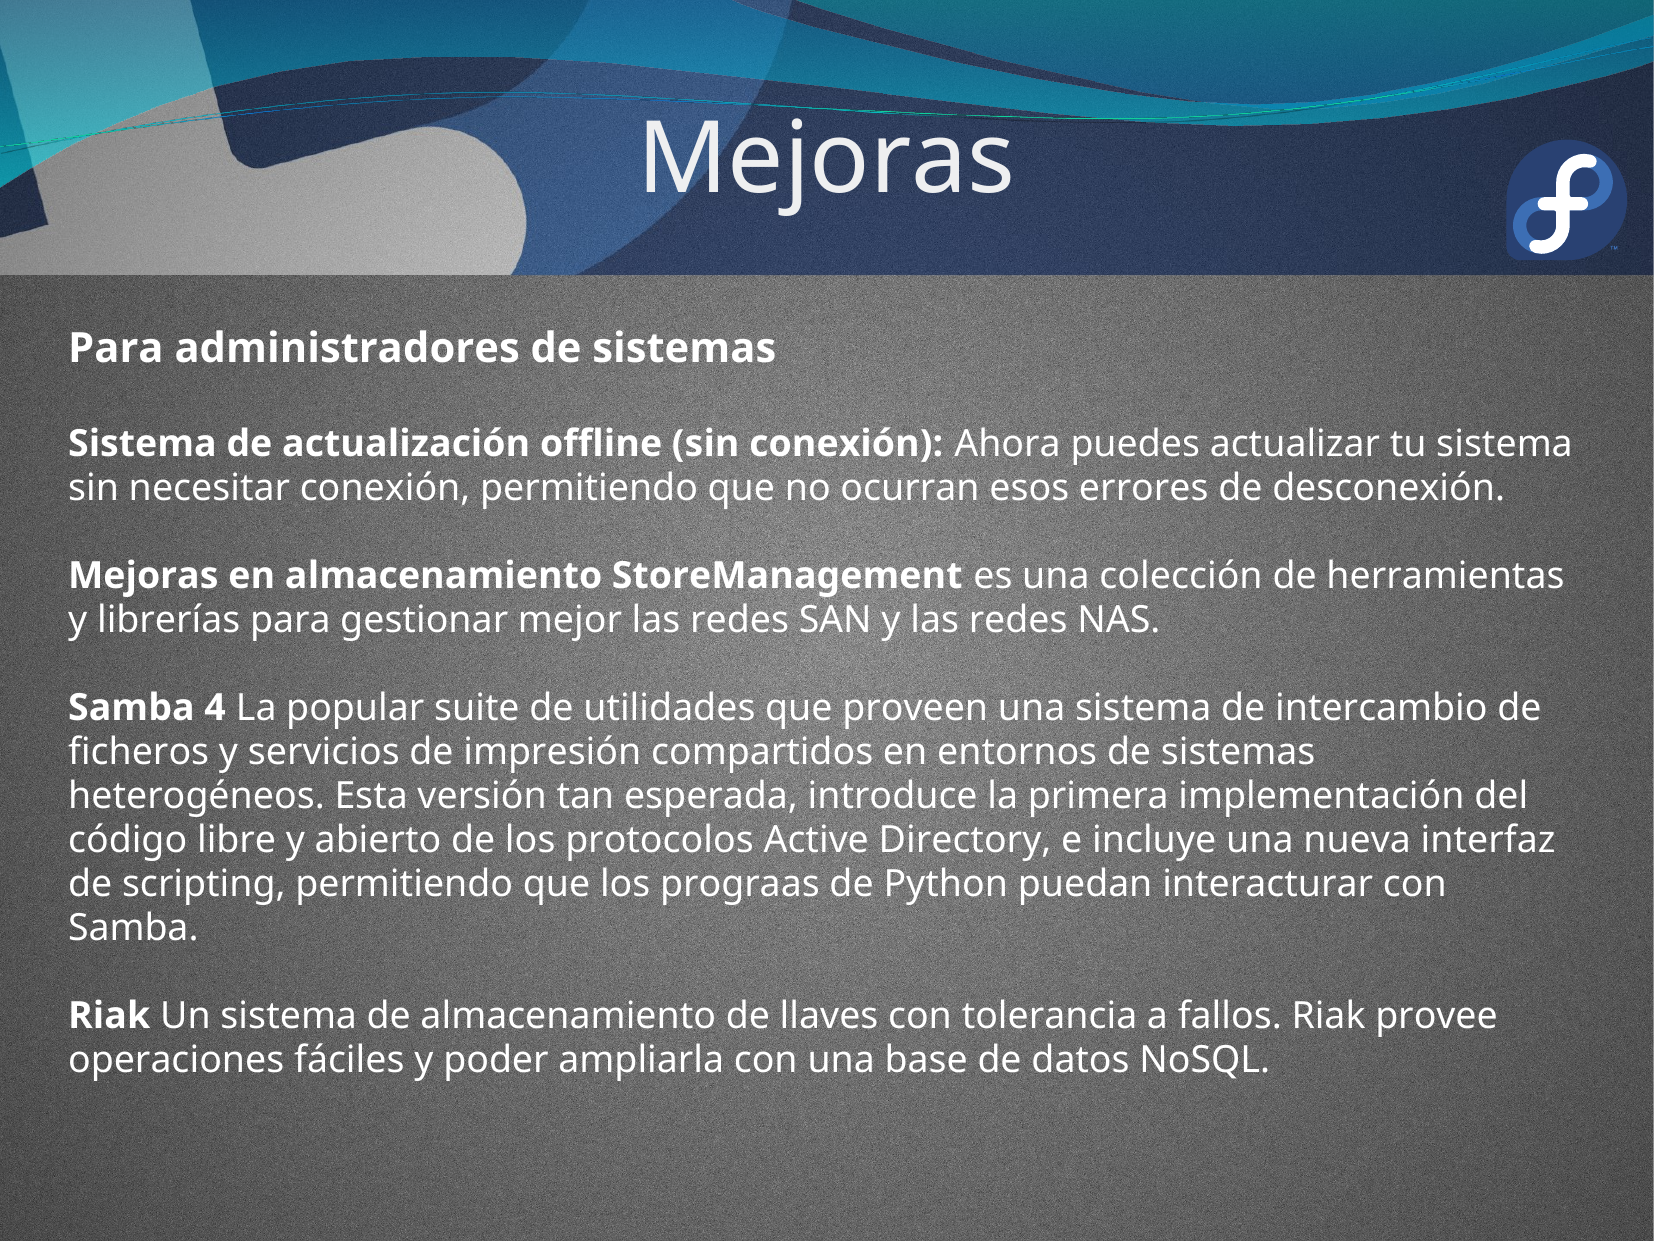

Mejoras
Para administradores de sistemas
Sistema de actualización offline (sin conexión): Ahora puedes actualizar tu sistema sin necesitar conexión, permitiendo que no ocurran esos errores de desconexión.
Mejoras en almacenamiento StoreManagement es una colección de herramientas y librerías para gestionar mejor las redes SAN y las redes NAS.
Samba 4 La popular suite de utilidades que proveen una sistema de intercambio de ficheros y servicios de impresión compartidos en entornos de sistemas heterogéneos. Esta versión tan esperada, introduce la primera implementación del código libre y abierto de los protocolos Active Directory, e incluye una nueva interfaz de scripting, permitiendo que los prograas de Python puedan interacturar con Samba.
Riak Un sistema de almacenamiento de llaves con tolerancia a fallos. Riak provee operaciones fáciles y poder ampliarla con una base de datos NoSQL.